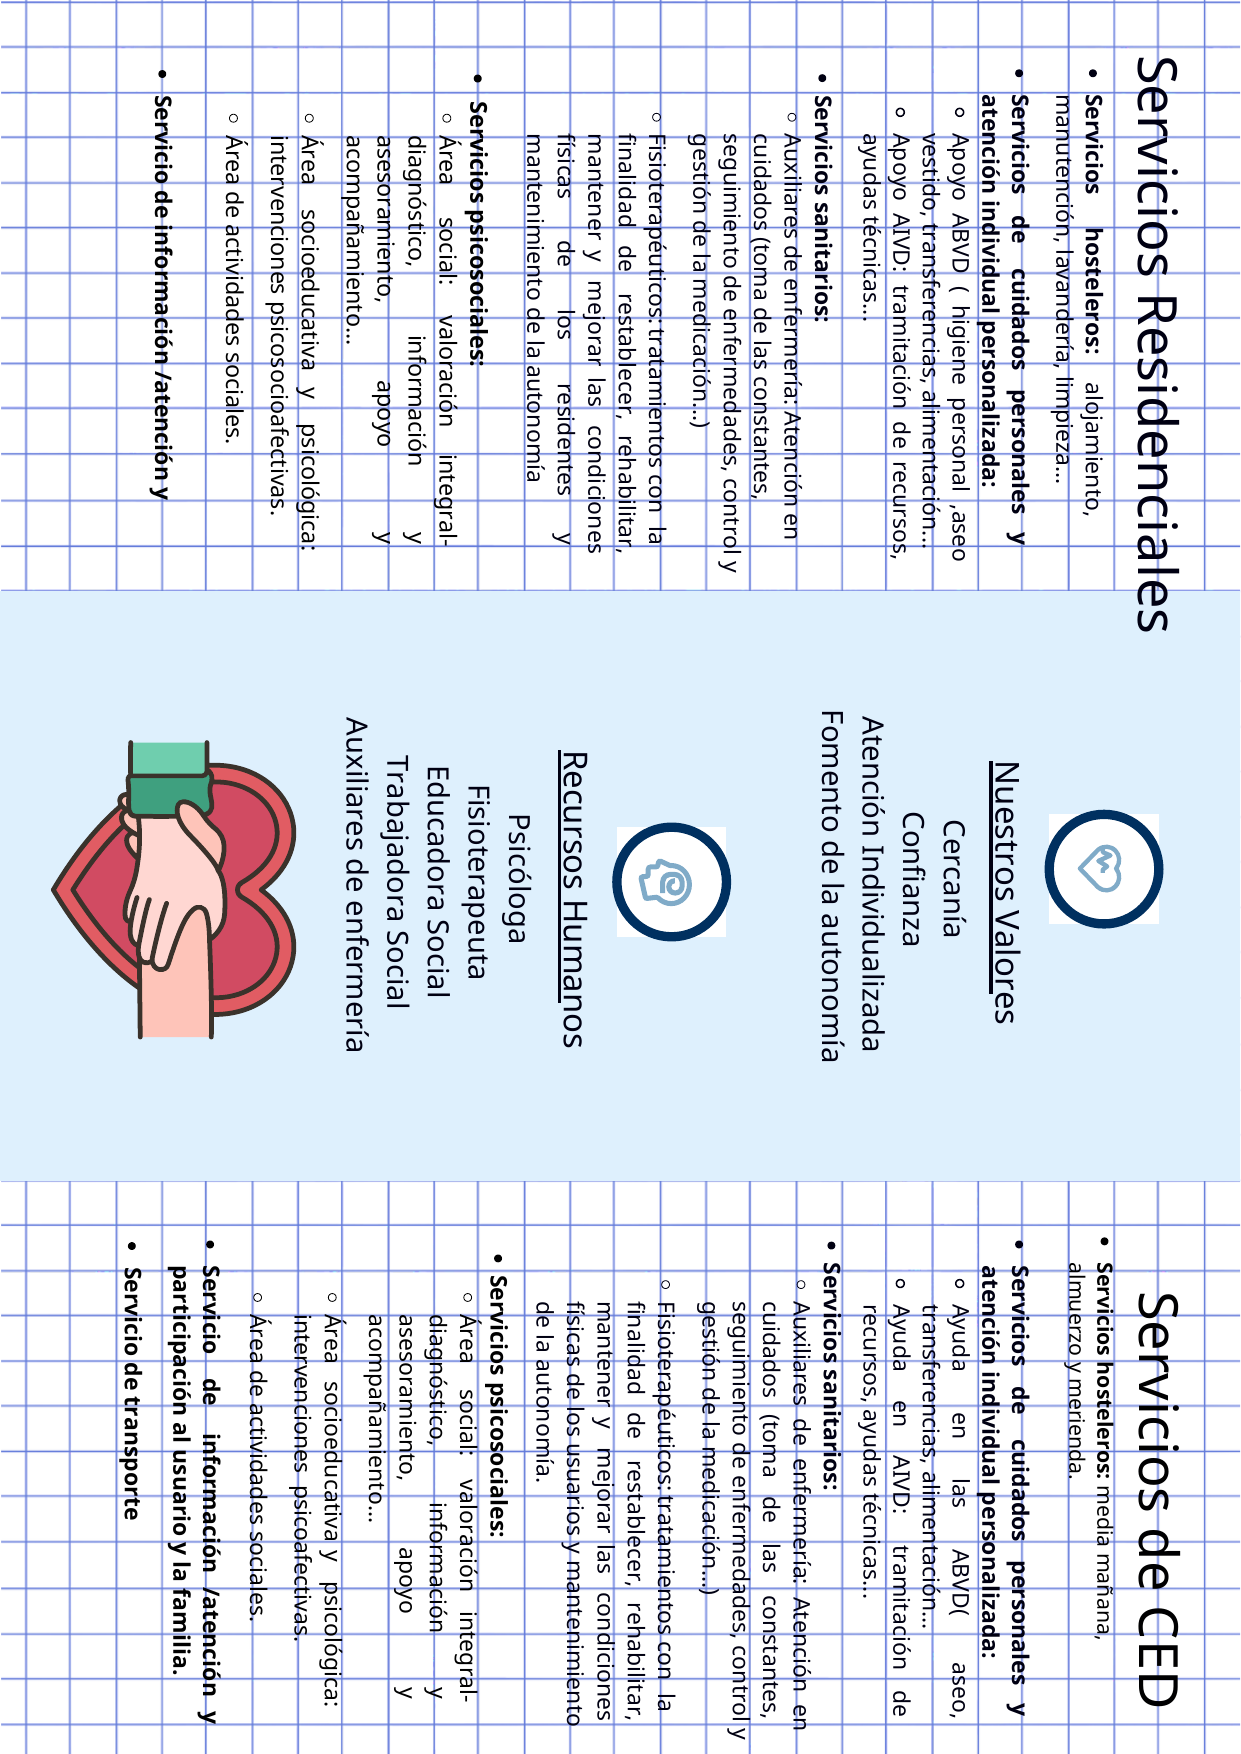

participación al usuario y la familia.
Servicios
Servicios
Área
Área
físicas
finalidad
mantener
diagnóstico,
Servicios sanitarios:
asesoramiento,
de
ayudas técnicas...
Fisioterapéuticos:
 Servicios psicosociales:
acompañamiento...
social:
de
y
de
gestión de la medicación...)
hosteleros:
atención individual personalizada:
socioeducativa
Servicio de información /atención y
manutención, lavandería, limpieza...
Área de actividades sociales.
mantenimiento de la autonomía
cuidados
mejorar
los
cuidados (toma de las constantes,
intervenciones psicosocioafectivas.
Servicios Residenciales
Auxiliares de enfermería: Atención en
vestido, transferencias, alimentación...
Apoyo AIVD: tramitación de recursos,
Apoyo ABVD ( higiene personal ,aseo
restablecer,
seguimiento de enfermedades, control y
valoración
las
y
tratamientos
información
apoyo
residentes
alojamiento,
personales
condiciones
rehabilitar,
con
psicológica:
integral-
la
y
y
y
y
Psicóloga
Confianza
Cercanía
Fisioterapeuta
Educadora Social
Trabajadora Social
Atención Individualizada
Auxiliares de enfermería
Fomento de la autonomía
Nuestros Valores
Recursos Humanos
Servicio
Servicios
Ayuda
Ayuda
Área
Área
finalidad
cuidados
mantener
Servicios sanitarios:
almuerzo y merienda.
diagnóstico,
Servicio de transporte
de
de la autonomía.
de
asesoramiento,
Fisioterapéuticos:
Servicios psicosociales:
en
acompañamiento...
y
social:
en
de
(toma
Servicios hosteleros: media mañana,
gestión de la medicación...)
recursos, ayudas técnicas...
atención individual personalizada:
socioeducativa
transferencias, alimentación...
participación al usuario y la familia.
Área de actividades sociales.
AIVD:
cuidados
intervenciones psicoafectivas.
mejorar
las
Servicios de CED
información
de
físicas de los usuarios y mantenimiento
restablecer,
Auxiliares de enfermería: Atención en
seguimiento de enfermedades, control y
valoración
y
las
las
tratamientos
información
apoyo
ABVD(
tramitación
personales
/atención
psicológica:
integral-
condiciones
constantes,
rehabilitar,
con
aseo,
y
y
de
la
y
y